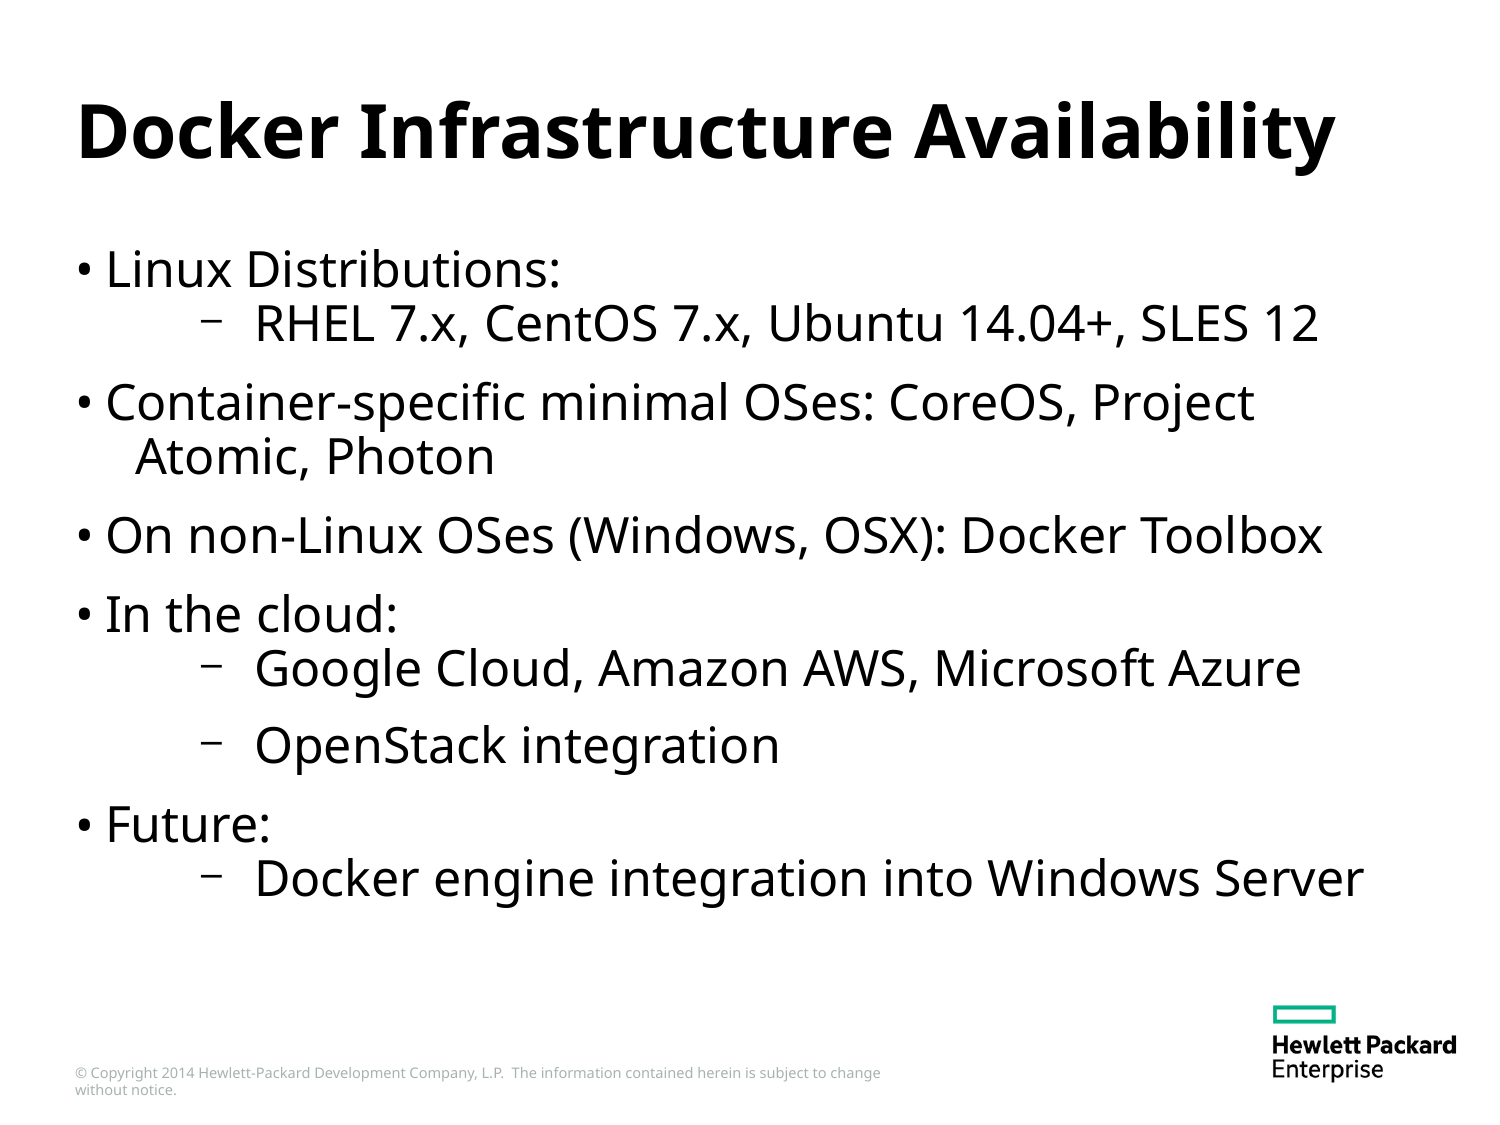

# Docker Infrastructure Availability
Linux Distributions:
RHEL 7.x, CentOS 7.x, Ubuntu 14.04+, SLES 12
Container-specific minimal OSes: CoreOS, Project Atomic, Photon
On non-Linux OSes (Windows, OSX): Docker Toolbox
In the cloud:
Google Cloud, Amazon AWS, Microsoft Azure
OpenStack integration
Future:
Docker engine integration into Windows Server